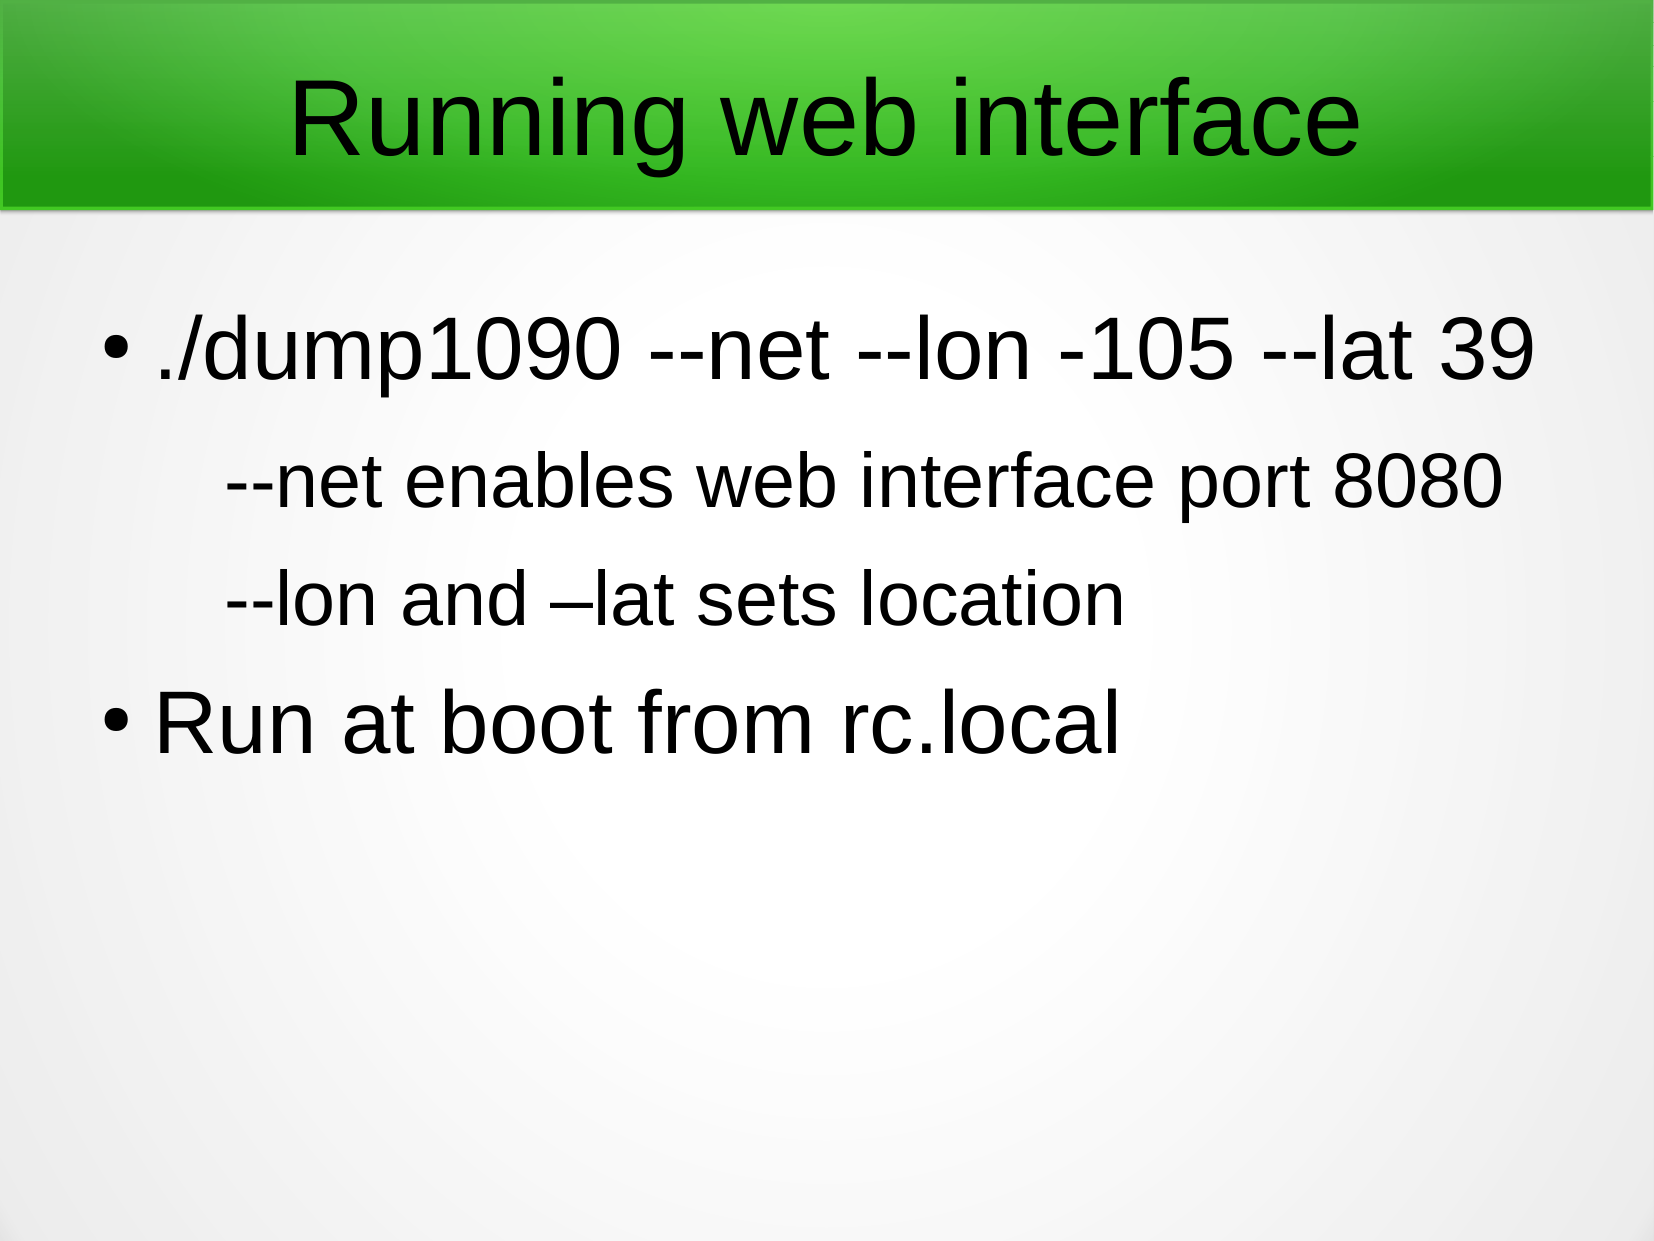

# Running web interface
./dump1090 --net --lon -105 --lat 39
--net enables web interface port 8080
--lon and –lat sets location
Run at boot from rc.local